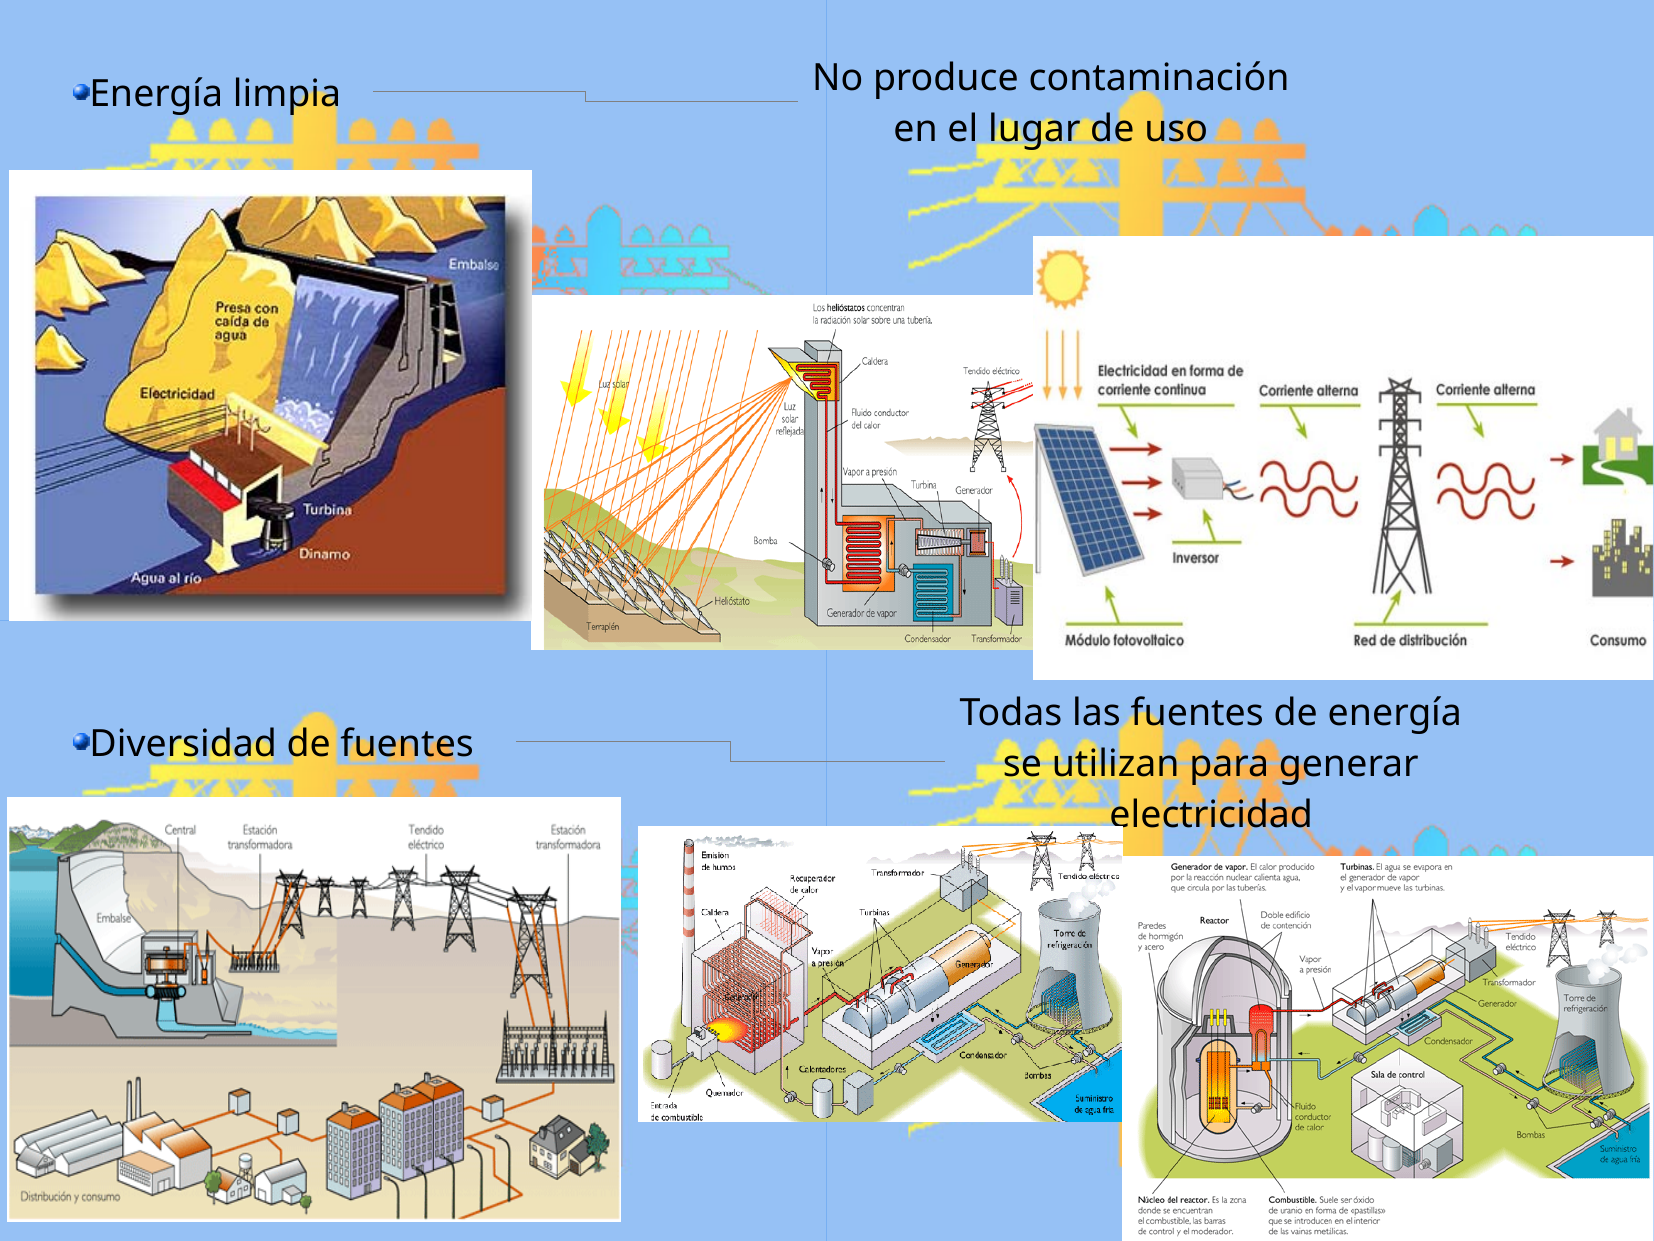

No produce contaminación
en el lugar de uso
Energía limpia
Todas las fuentes de energía
se utilizan para generar
electricidad
Diversidad de fuentes